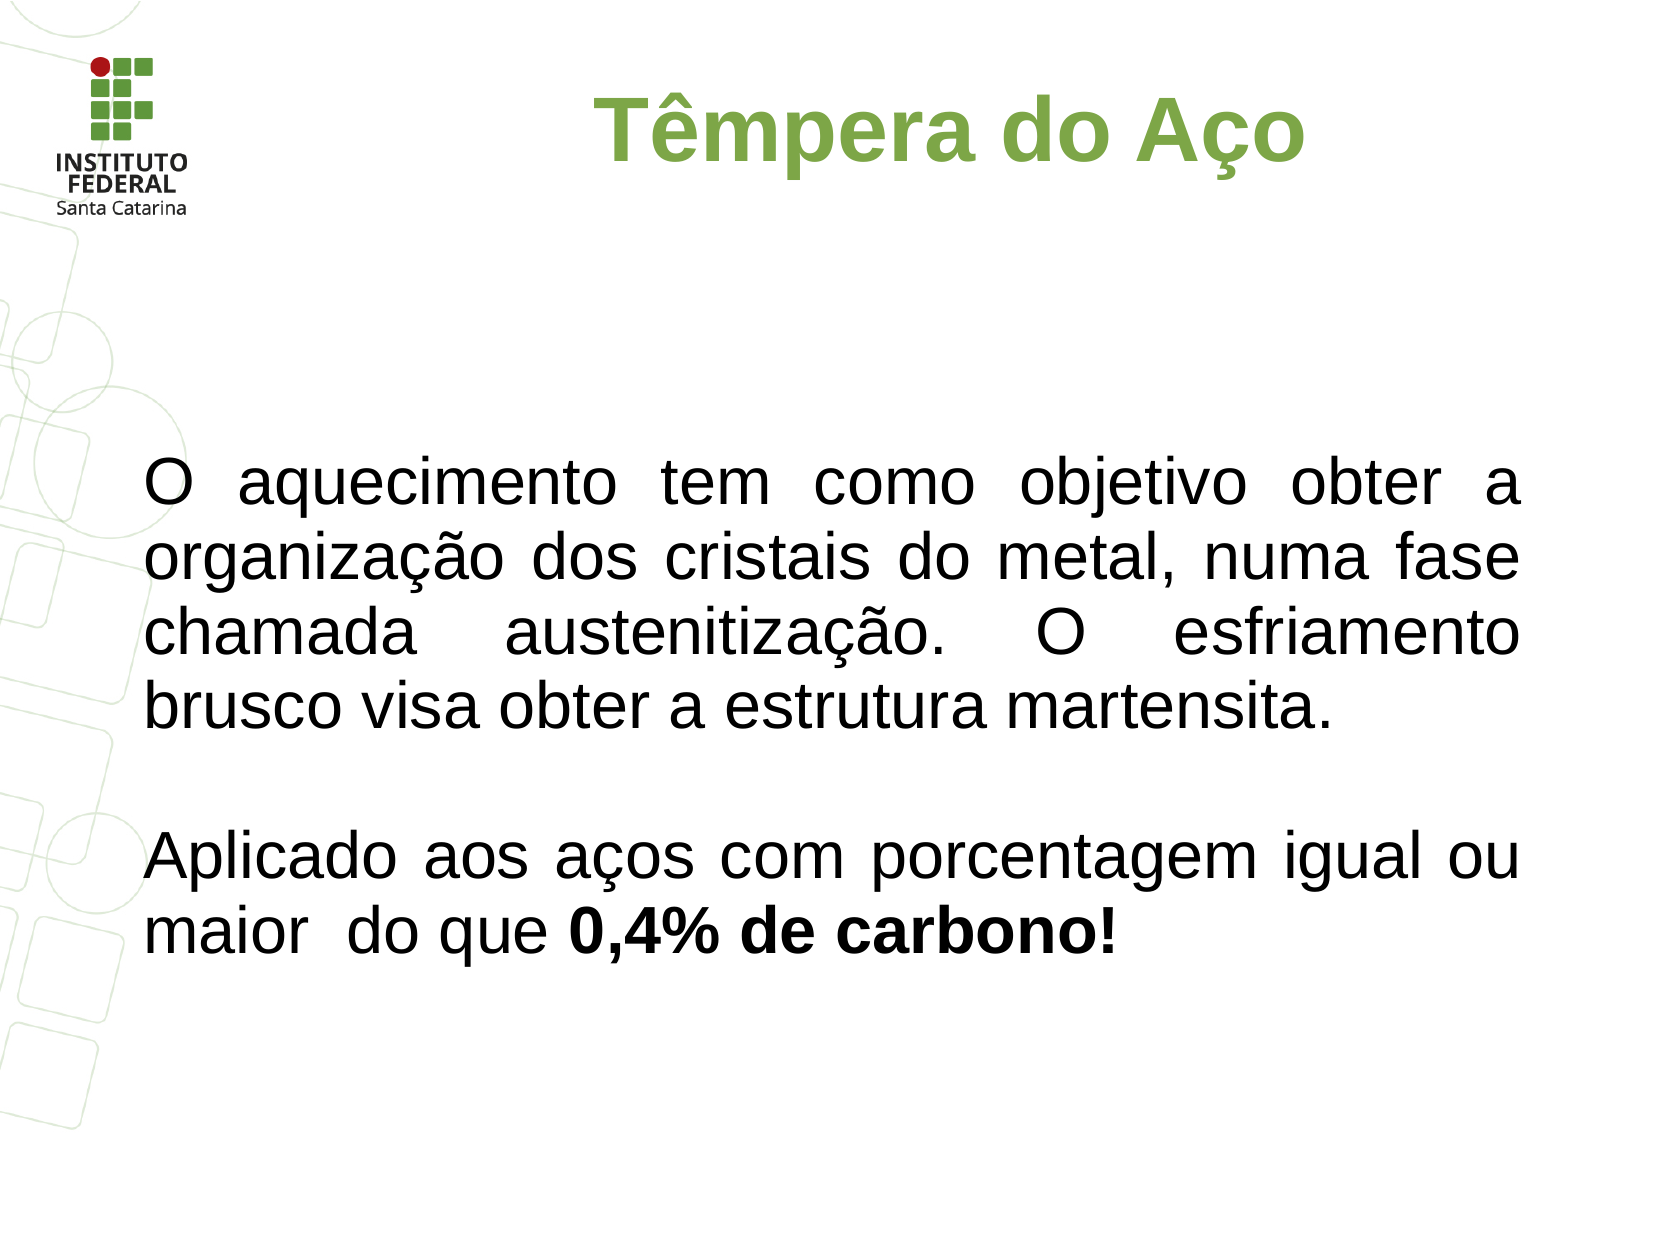

#
Têmpera do Aço
O aquecimento tem como objetivo obter a organização dos cristais do metal, numa fase chamada austenitização. O esfriamento brusco visa obter a estrutura martensita.
Aplicado aos aços com porcentagem igual ou maior do que 0,4% de carbono!